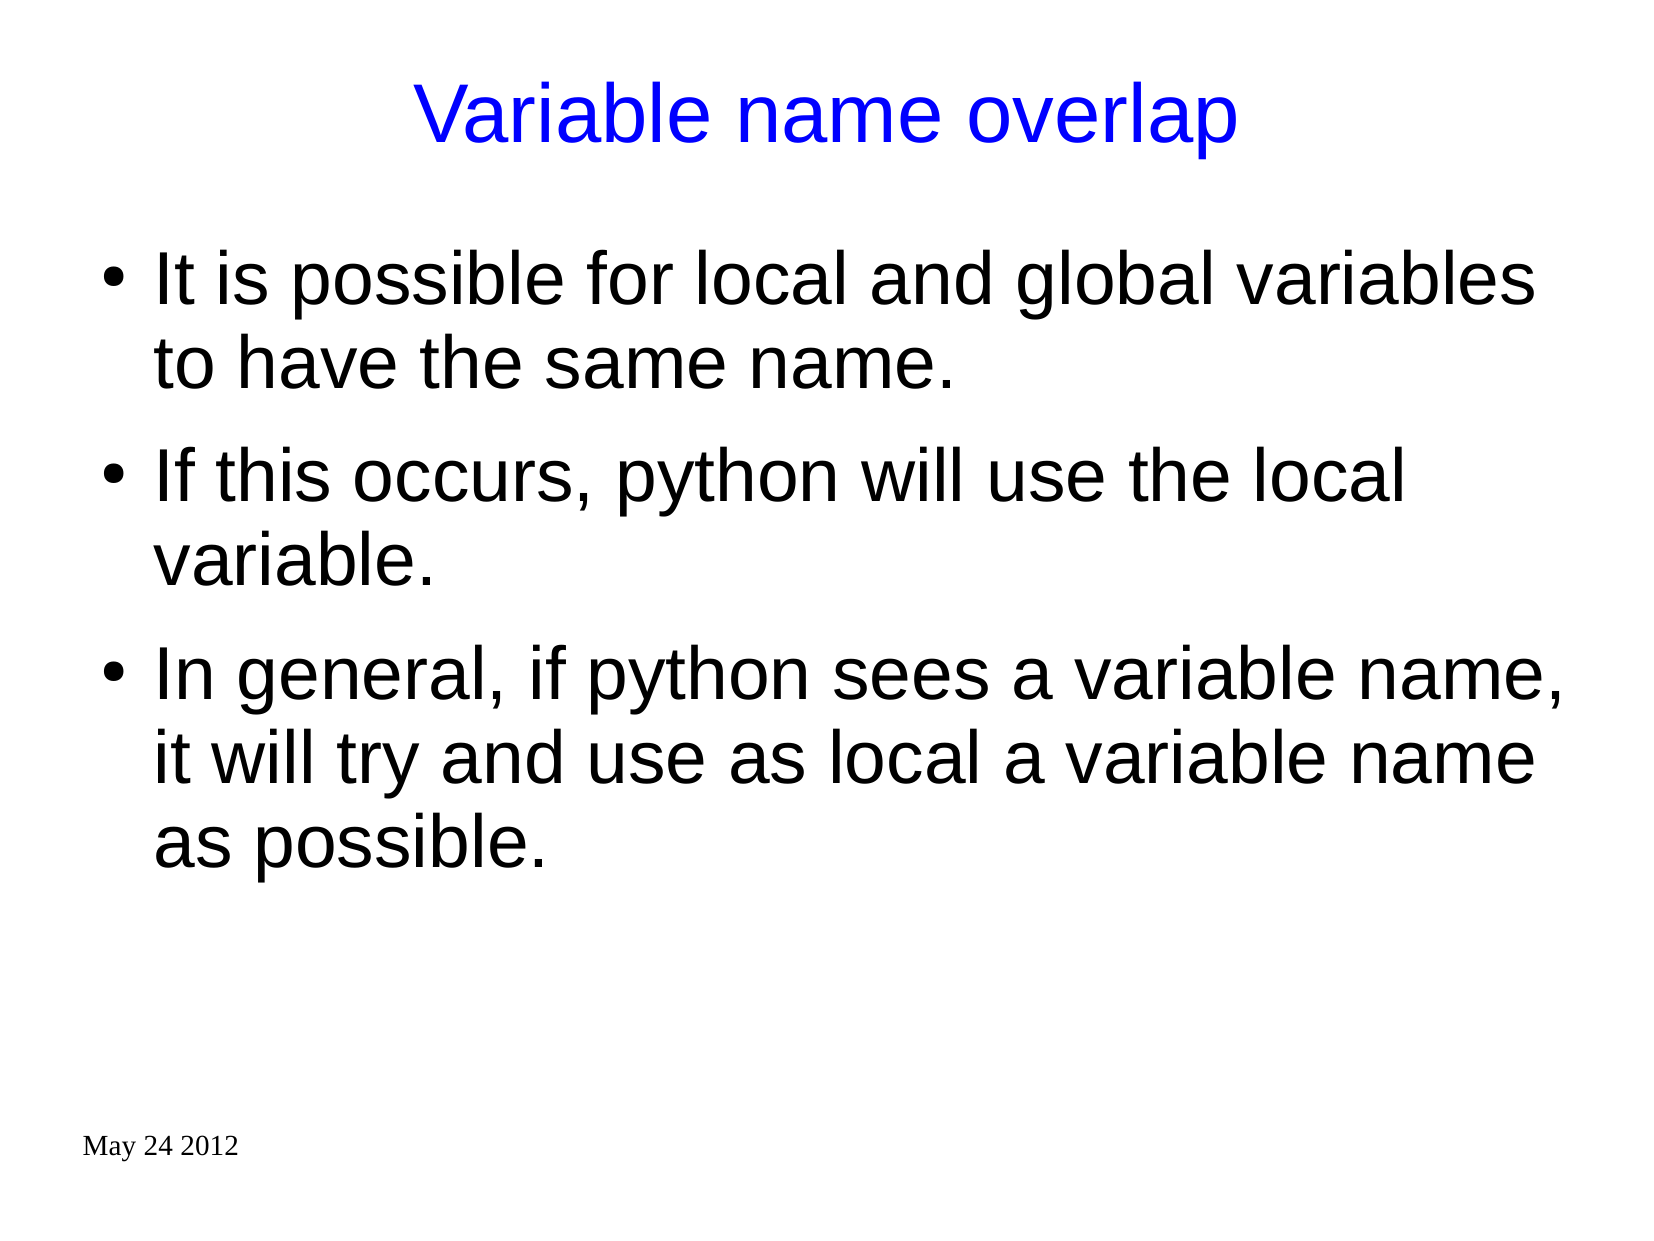

# Variable name overlap
It is possible for local and global variables to have the same name.
If this occurs, python will use the local variable.
In general, if python sees a variable name, it will try and use as local a variable name as possible.
May 24 2012